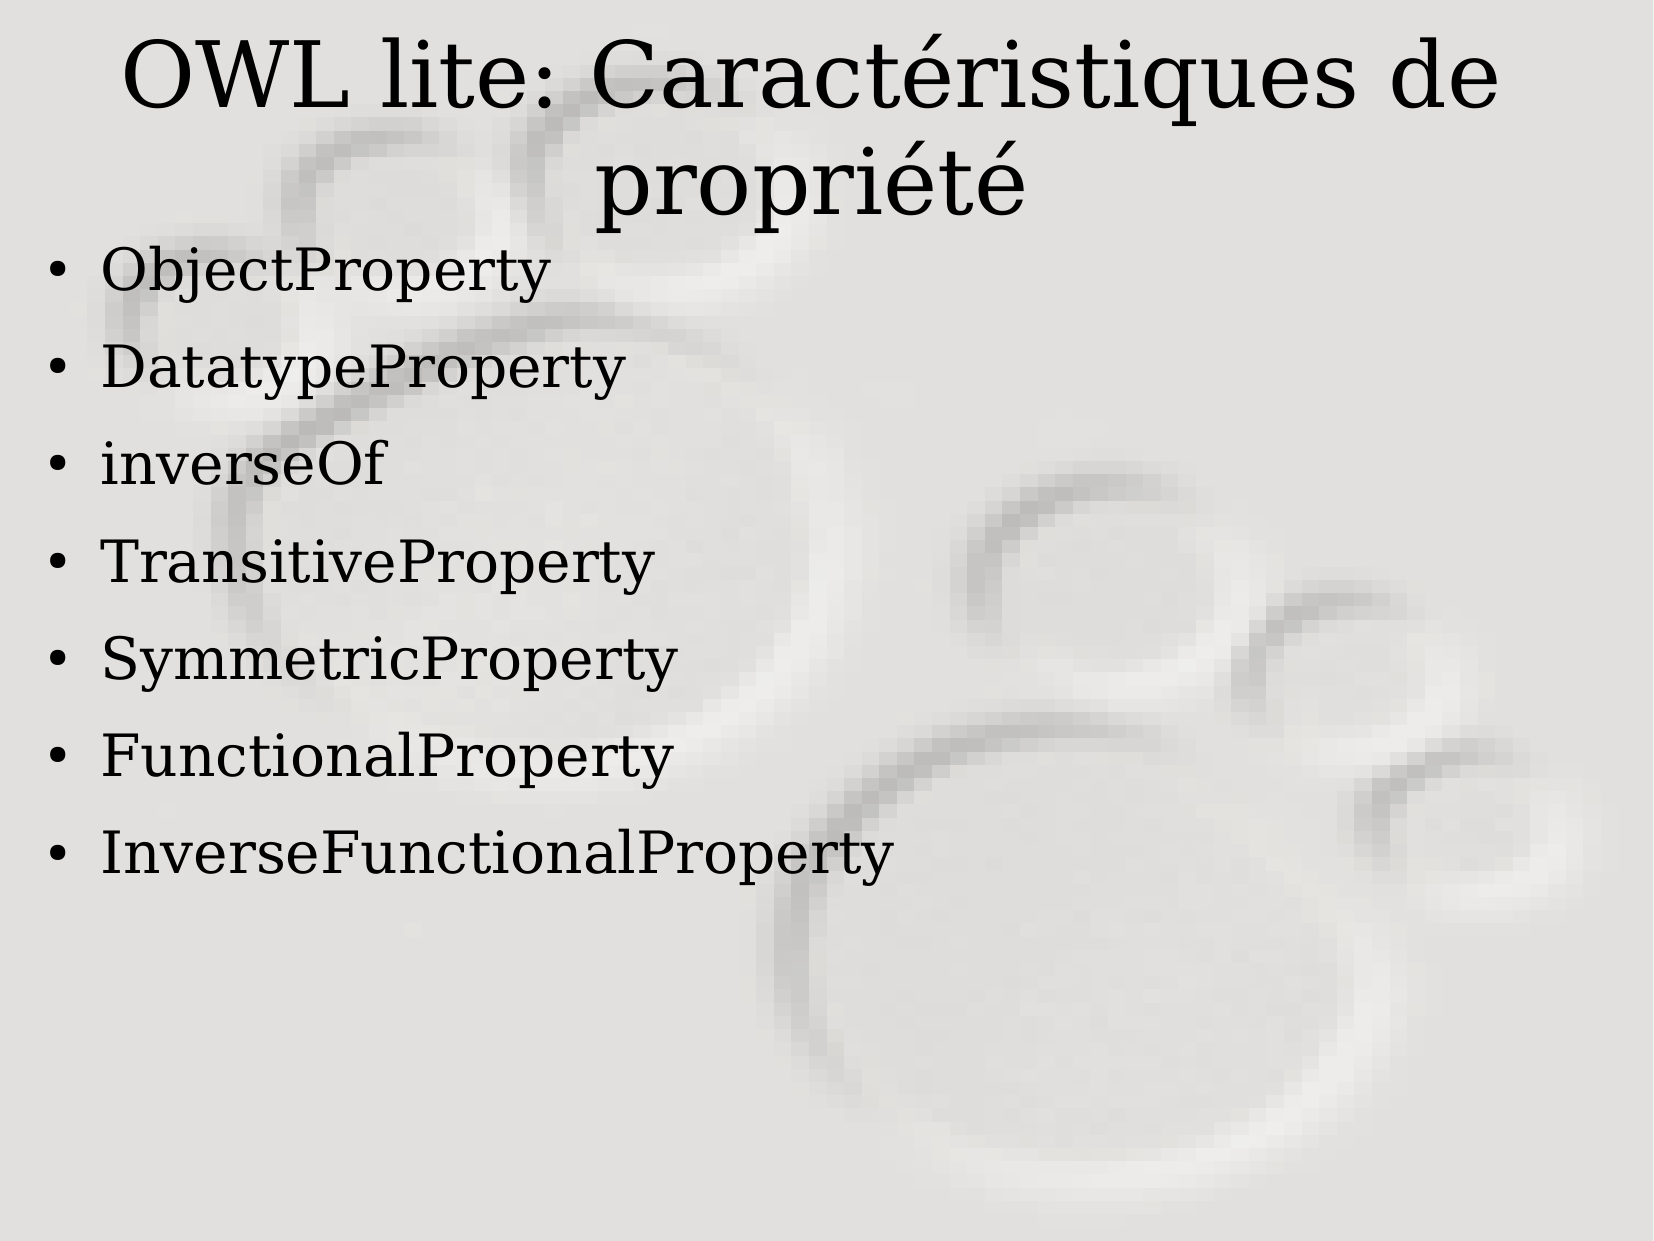

# OWL lite: Caractéristiques de propriété
ObjectProperty
DatatypeProperty
inverseOf
TransitiveProperty
SymmetricProperty
FunctionalProperty
InverseFunctionalProperty